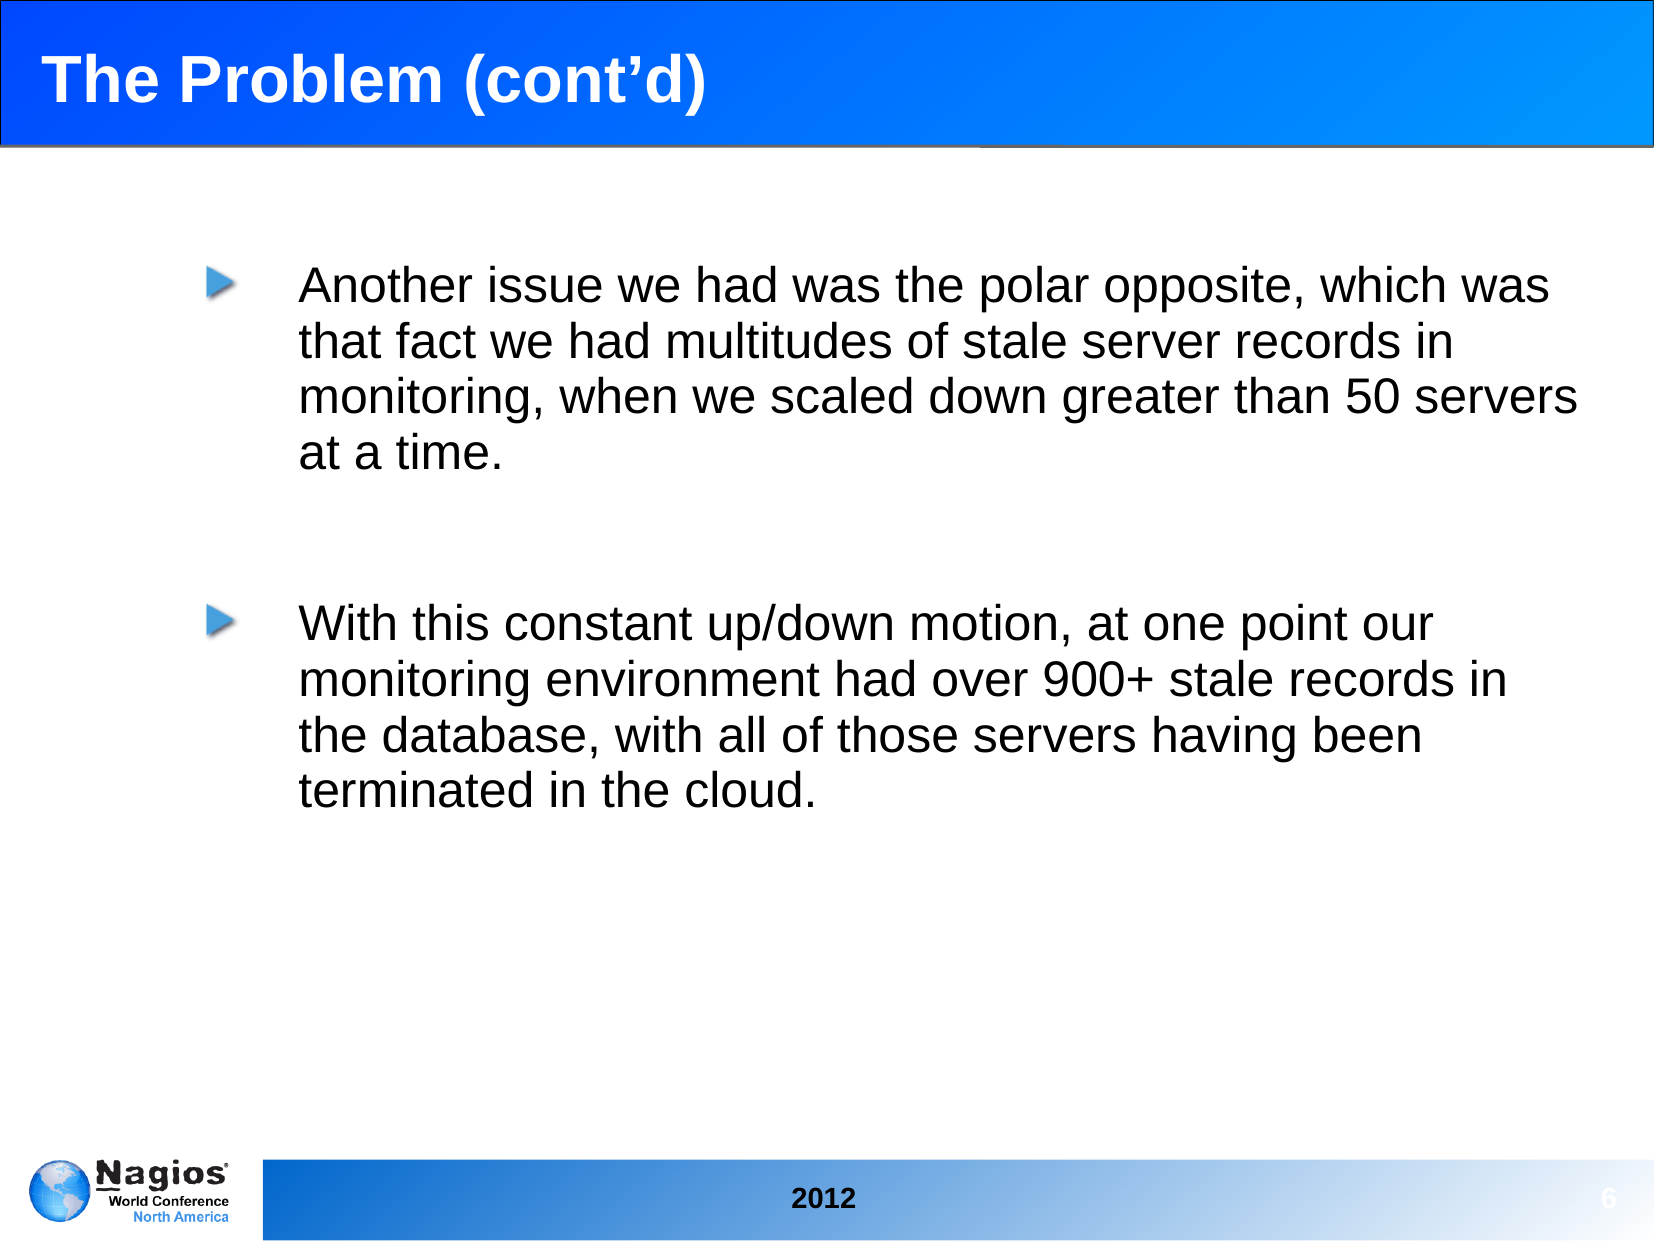

# The Problem (cont’d)
Another issue we had was the polar opposite, which was that fact we had multitudes of stale server records in monitoring, when we scaled down greater than 50 servers at a time.
With this constant up/down motion, at one point our monitoring environment had over 900+ stale records in the database, with all of those servers having been terminated in the cloud.
2012